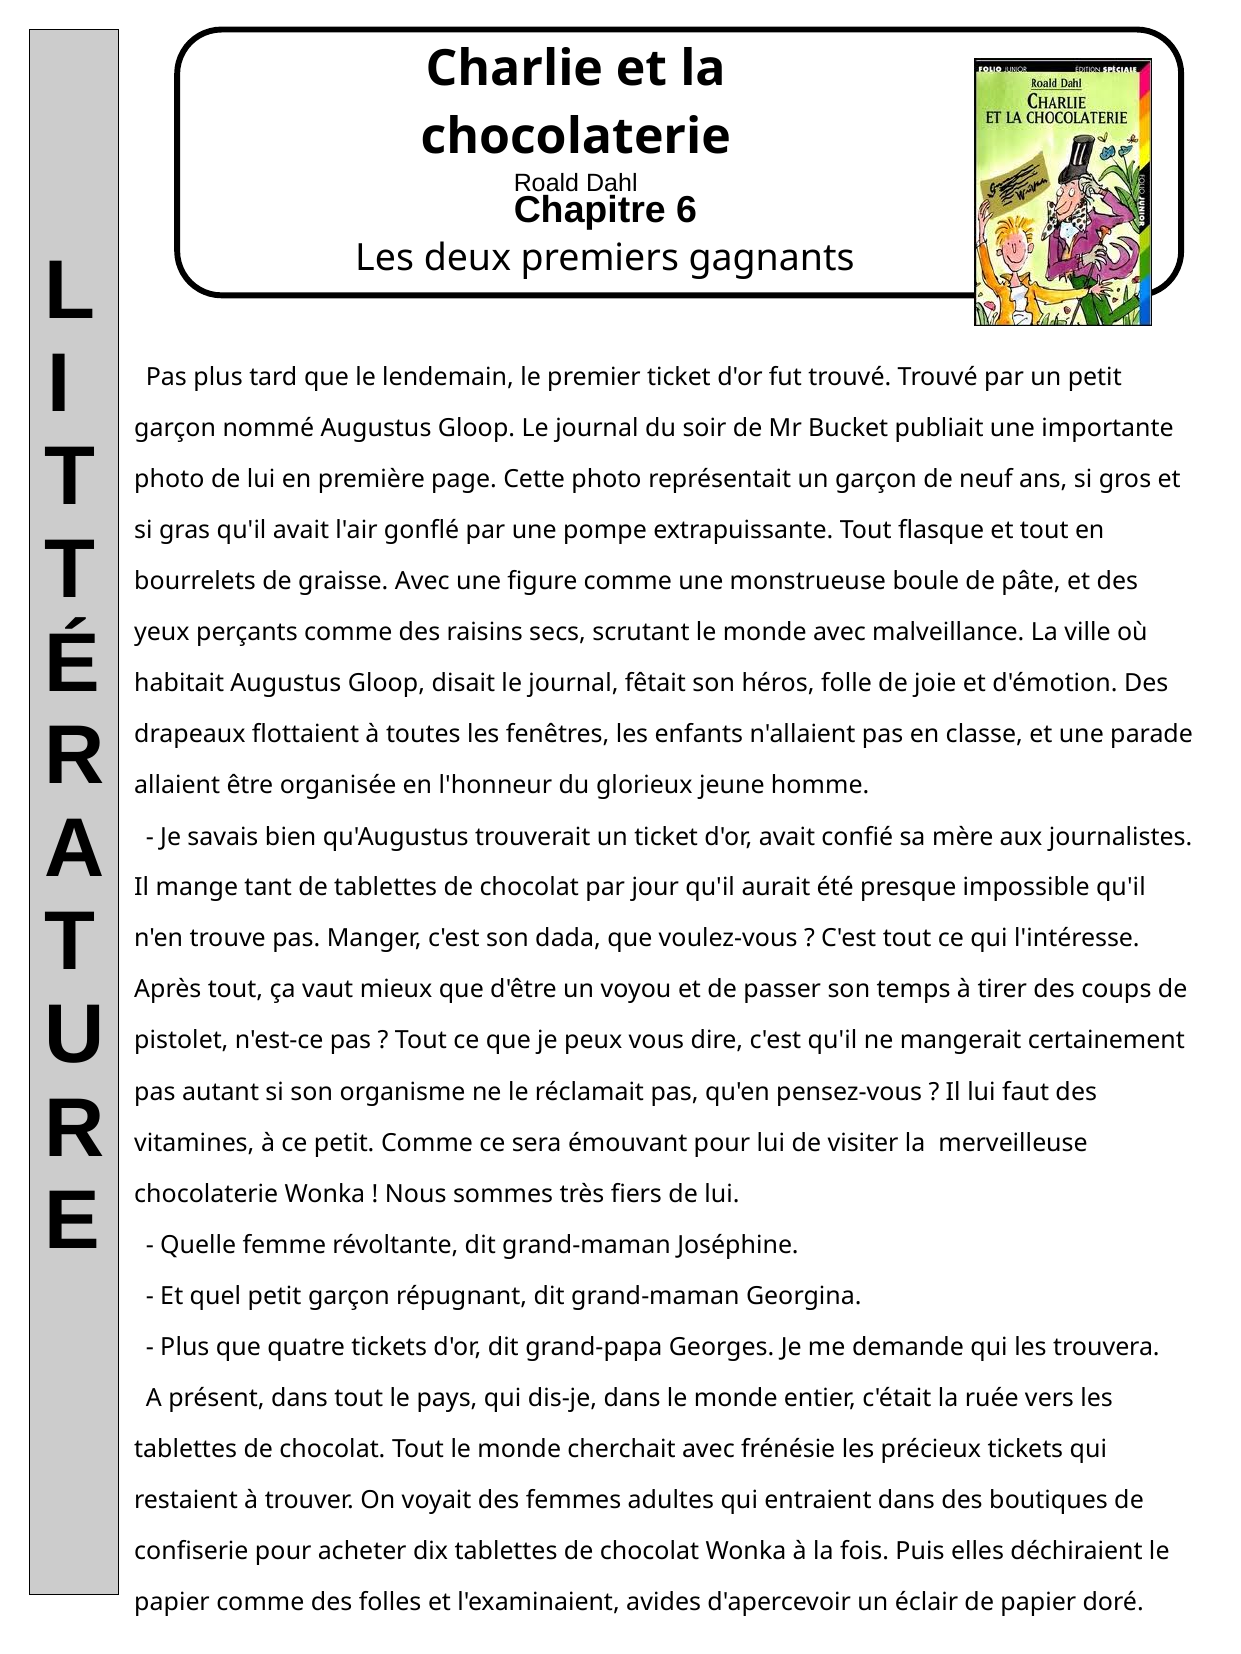

Charlie et la chocolaterie
Roald Dahl
Chapitre 6
Les deux premiers gagnants
LITTÉRATURE
Pas plus tard que le lendemain, le premier ticket d'or fut trouvé. Trouvé par un petit garçon nommé Augustus Gloop. Le journal du soir de Mr Bucket publiait une importante photo de lui en première page. Cette photo représentait un garçon de neuf ans, si gros et si gras qu'il avait l'air gonflé par une pompe extrapuissante. Tout flasque et tout en bourrelets de graisse. Avec une figure comme une monstrueuse boule de pâte, et des yeux perçants comme des raisins secs, scrutant le monde avec malveillance. La ville où habitait Augustus Gloop, disait le journal, fêtait son héros, folle de joie et d'émotion. Des drapeaux flottaient à toutes les fenêtres, les enfants n'allaient pas en classe, et une parade allaient être organisée en l'honneur du glorieux jeune homme.
- Je savais bien qu'Augustus trouverait un ticket d'or, avait confié sa mère aux journalistes. Il mange tant de tablettes de chocolat par jour qu'il aurait été presque impossible qu'il n'en trouve pas. Manger, c'est son dada, que voulez-vous ? C'est tout ce qui l'intéresse. Après tout, ça vaut mieux que d'être un voyou et de passer son temps à tirer des coups de pistolet, n'est-ce pas ? Tout ce que je peux vous dire, c'est qu'il ne mangerait certainement pas autant si son organisme ne le réclamait pas, qu'en pensez-vous ? Il lui faut des vitamines, à ce petit. Comme ce sera émouvant pour lui de visiter la merveilleuse chocolaterie Wonka ! Nous sommes très fiers de lui.
- Quelle femme révoltante, dit grand-maman Joséphine.
- Et quel petit garçon répugnant, dit grand-maman Georgina.
- Plus que quatre tickets d'or, dit grand-papa Georges. Je me demande qui les trouvera.
A présent, dans tout le pays, qui dis-je, dans le monde entier, c'était la ruée vers les tablettes de chocolat. Tout le monde cherchait avec frénésie les précieux tickets qui restaient à trouver. On voyait des femmes adultes qui entraient dans des boutiques de confiserie pour acheter dix tablettes de chocolat Wonka à la fois. Puis elles déchiraient le papier comme des folles et l'examinaient, avides d'apercevoir un éclair de papier doré.